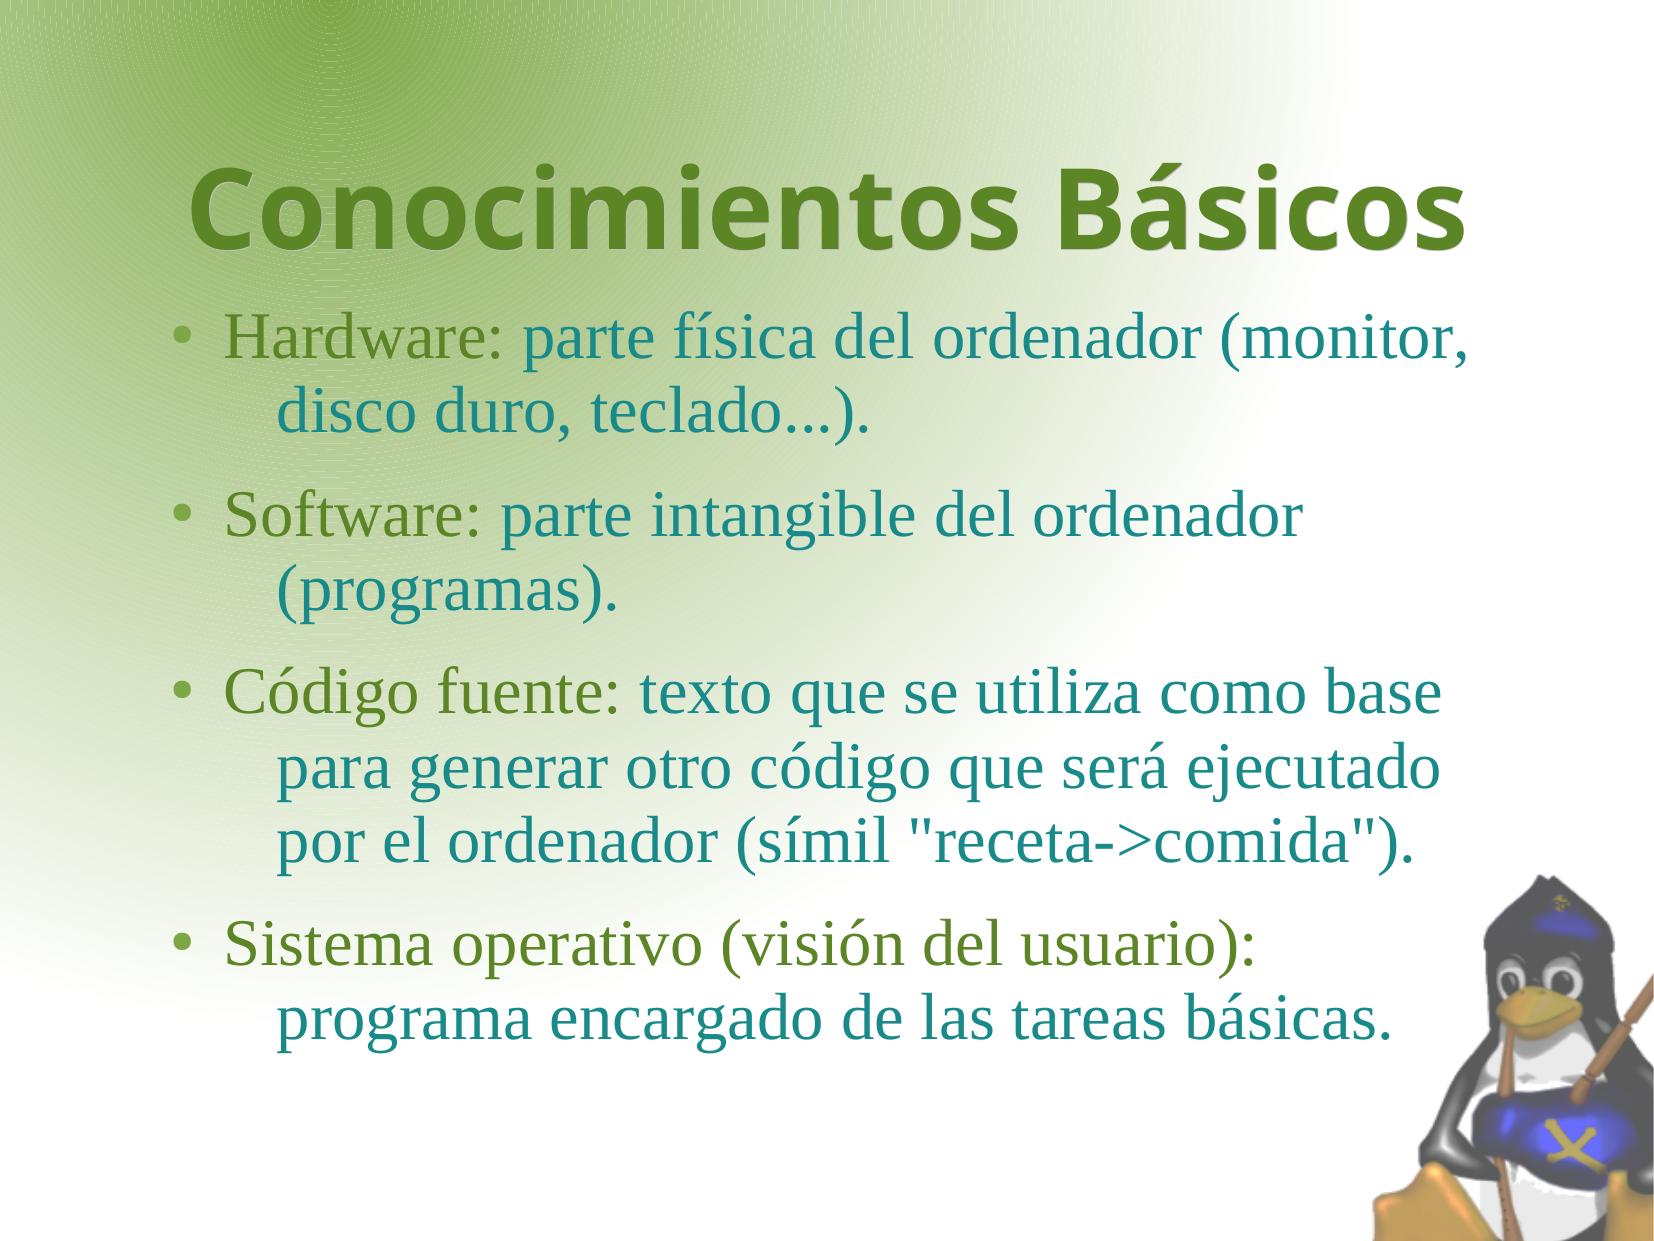

# Conocimientos Básicos
Hardware: parte física del ordenador (monitor, disco duro, teclado...).
Software: parte intangible del ordenador (programas).
Código fuente: texto que se utiliza como base para generar otro código que será ejecutado por el ordenador (símil "receta->comida").
Sistema operativo (visión del usuario): programa encargado de las tareas básicas.